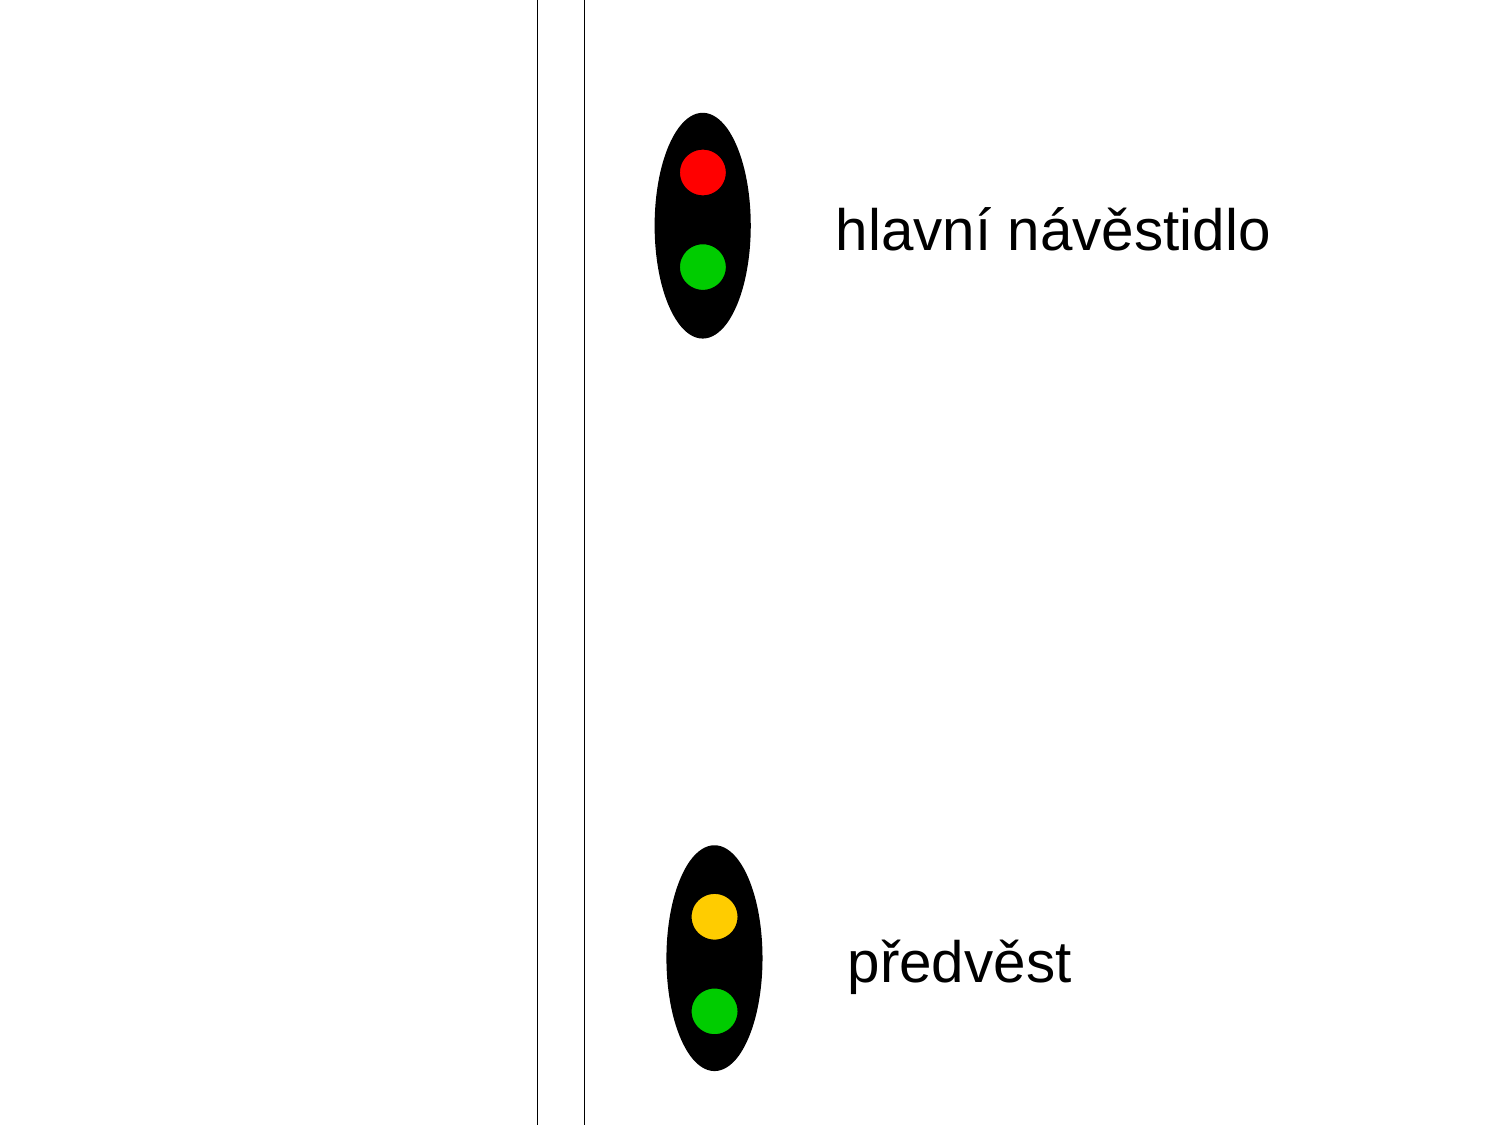

hlavní návěstidlo
předvěst
v
l
a
k